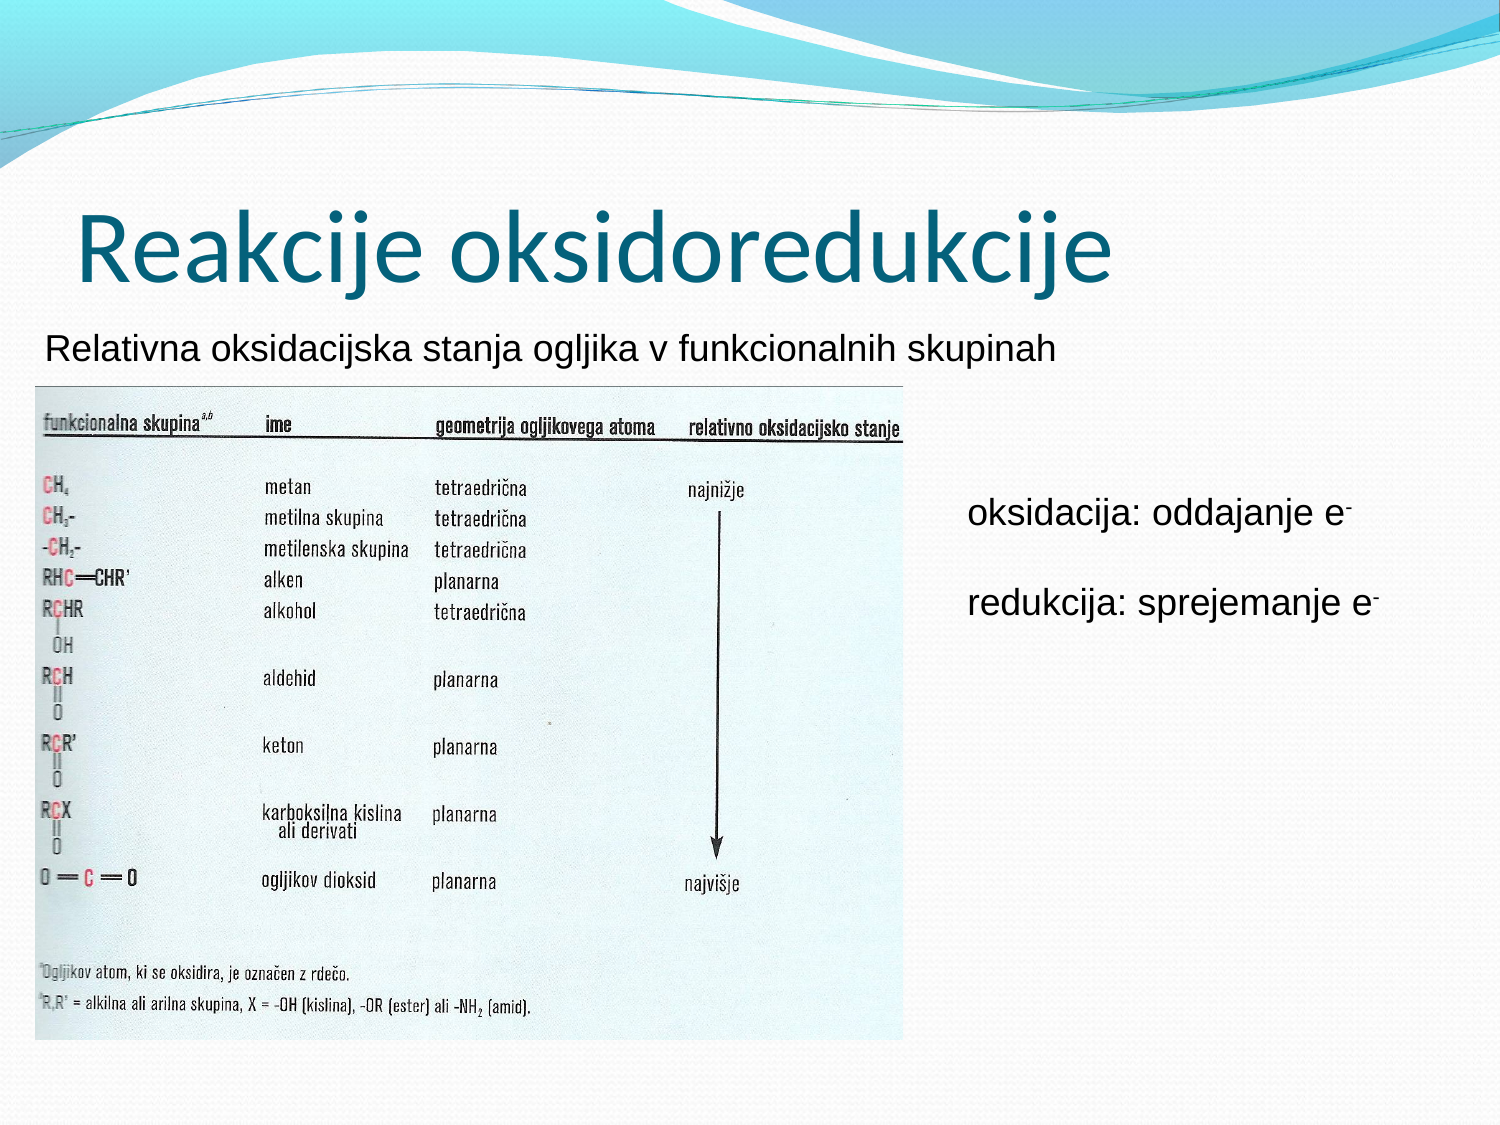

# Reakcije oksidoredukcije
Relativna oksidacijska stanja ogljika v funkcionalnih skupinah
oksidacija: oddajanje e-
redukcija: sprejemanje e-